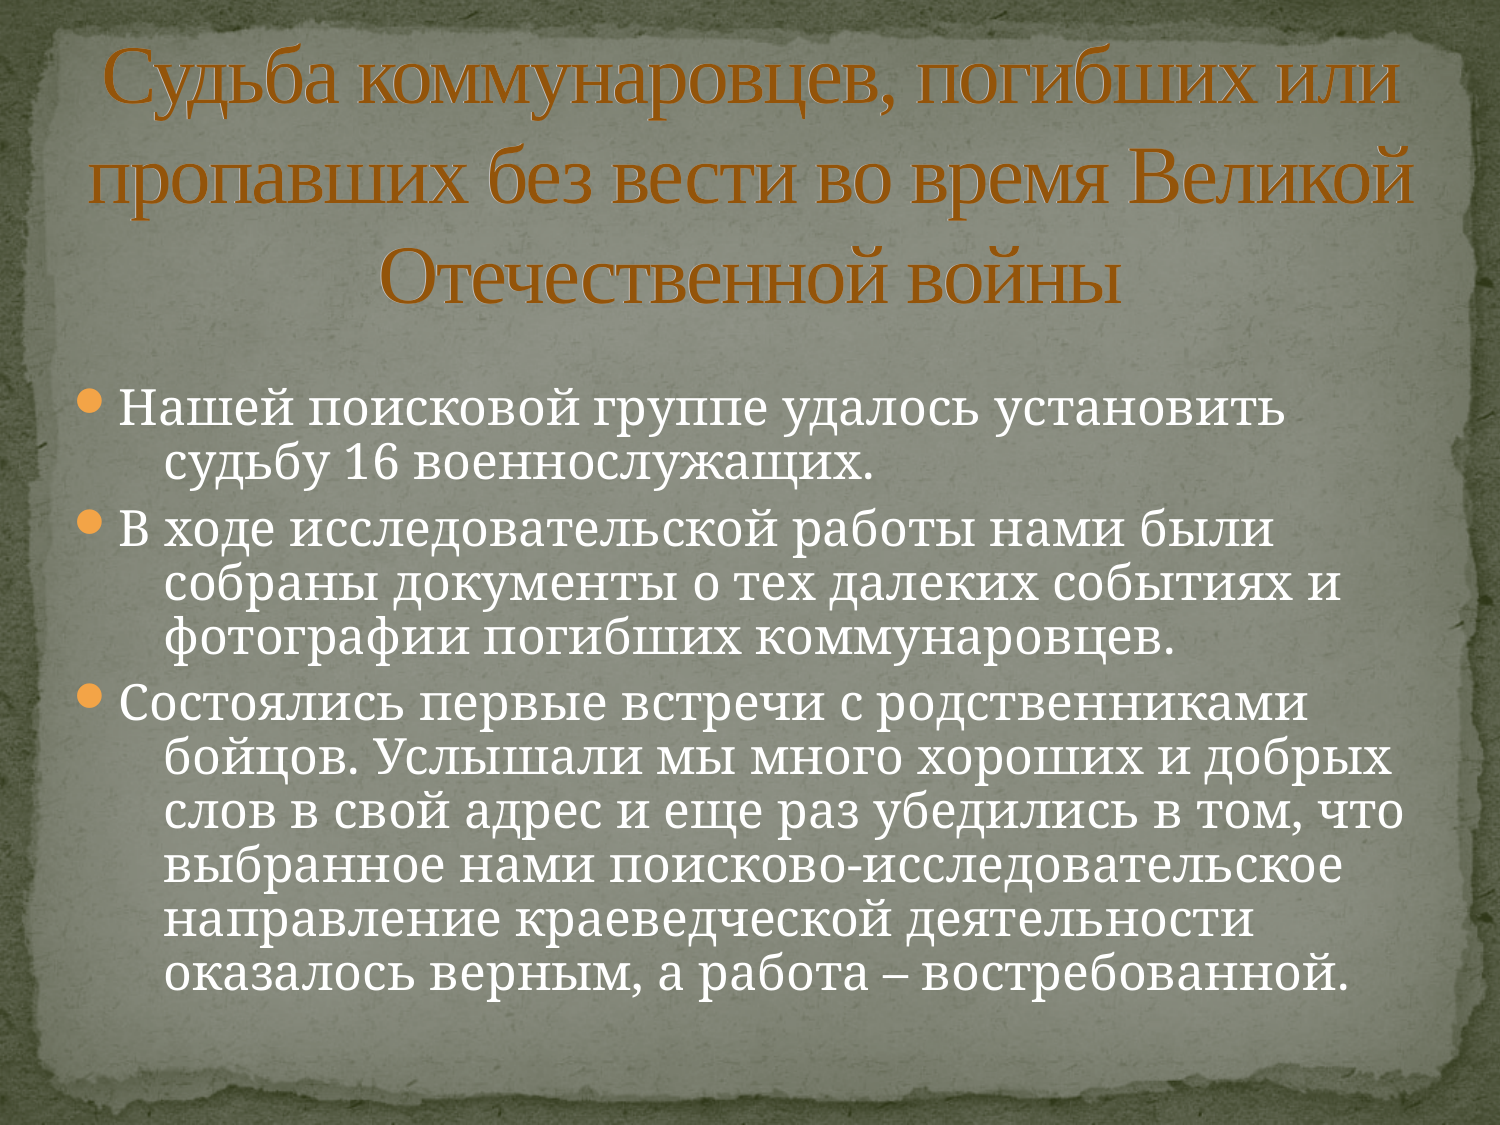

Судьба коммунаровцев, погибших или пропавших без вести во время Великой Отечественной войны
# Нашей поисковой группе удалось установить судьбу 16 военнослужащих.
В ходе исследовательской работы нами были собраны документы о тех далеких событиях и фотографии погибших коммунаровцев.
Состоялись первые встречи с родственниками бойцов. Услышали мы много хороших и добрых слов в свой адрес и еще раз убедились в том, что выбранное нами поисково-исследовательское направление краеведческой деятельности оказалось верным, а работа – востребованной.